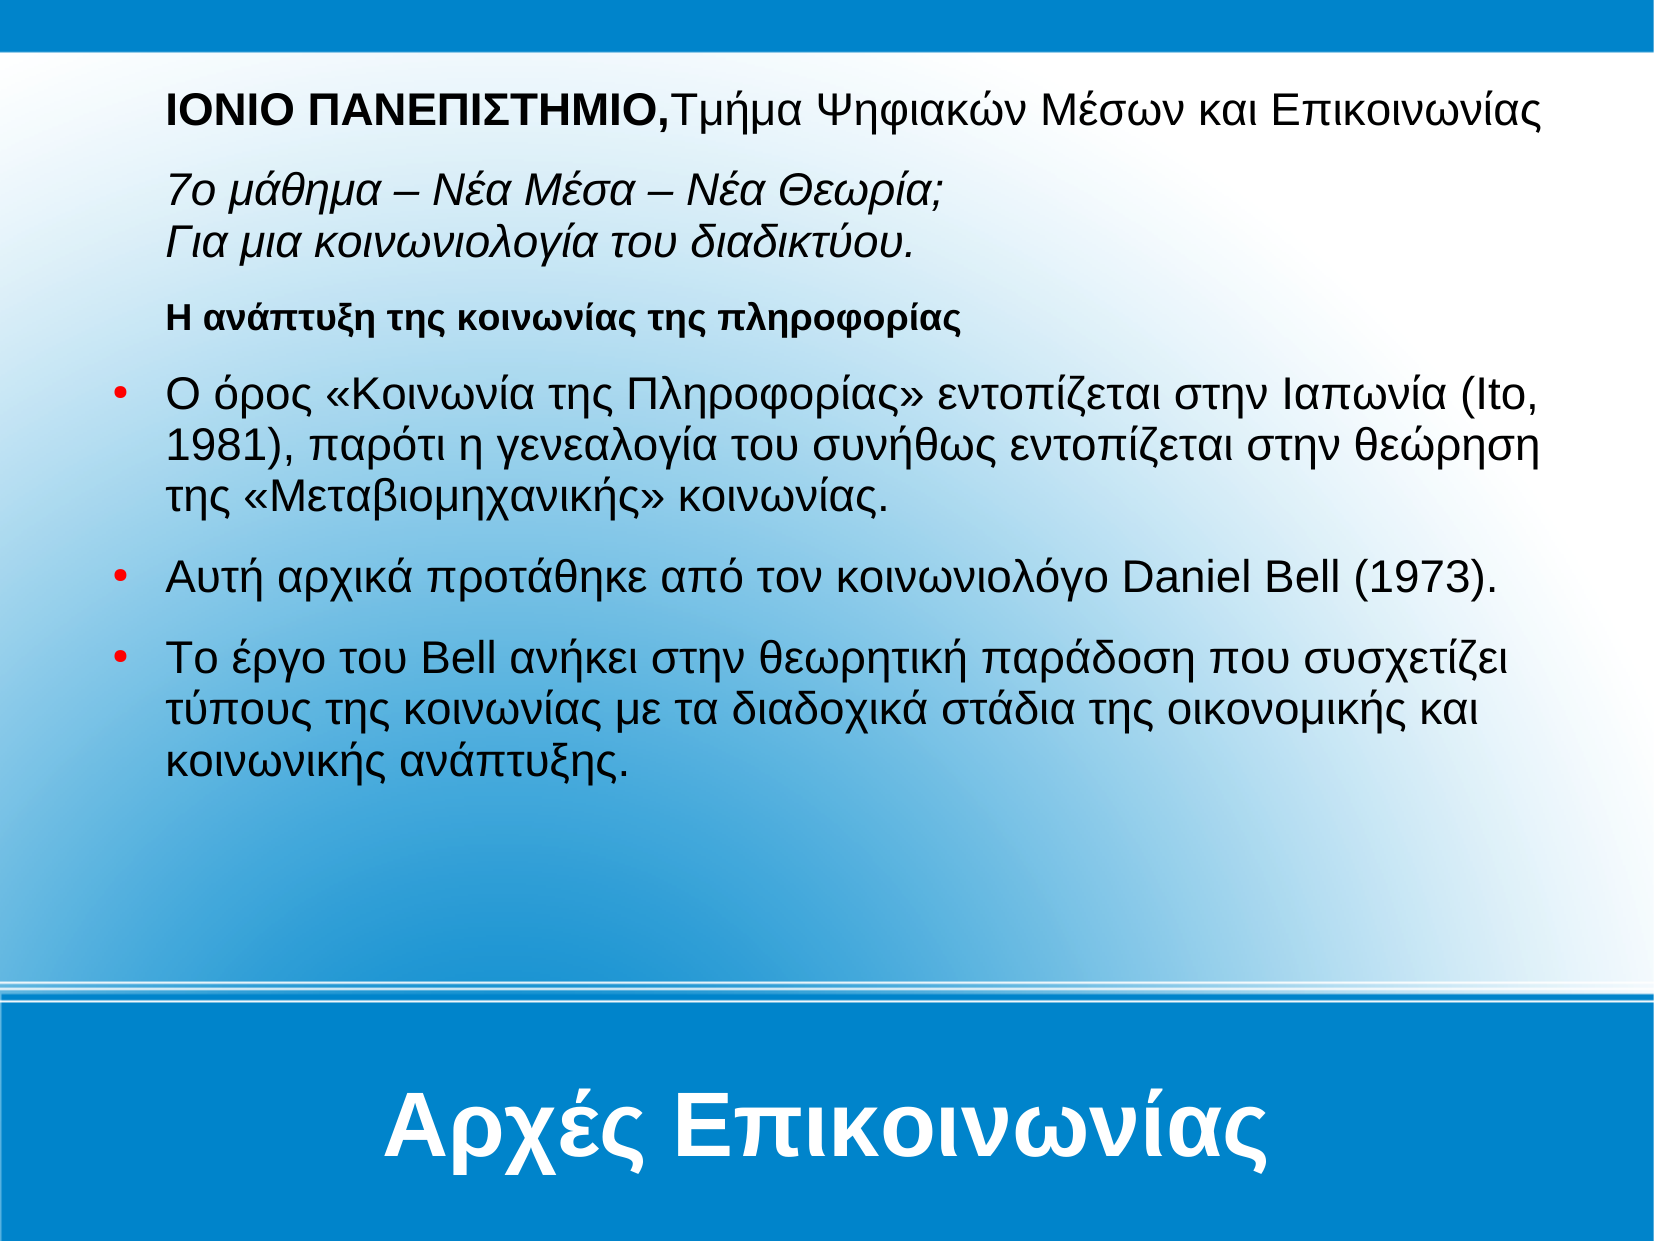

ΙΟΝΙΟ ΠΑΝΕΠΙΣΤΗΜΙΟ,Τμήμα Ψηφιακών Μέσων και Επικοινωνίας
7ο μάθημα – Νέα Μέσα – Νέα Θεωρία;
Για μια κοινωνιολογία του διαδικτύου.
Η ανάπτυξη της κοινωνίας της πληροφορίας
Ο όρος «Κοινωνία της Πληροφορίας» εντοπίζεται στην Ιαπωνία (Ito, 1981), παρότι η γενεαλογία του συνήθως εντοπίζεται στην θεώρηση της «Μεταβιομηχανικής» κοινωνίας.
Αυτή αρχικά προτάθηκε από τον κοινωνιολόγο Daniel Bell (1973).
Το έργο του Bell ανήκει στην θεωρητική παράδοση που συσχετίζει τύπους της κοινωνίας με τα διαδοχικά στάδια της οικονομικής και κοινωνικής ανάπτυξης.
# Αρχές Επικοινωνίας